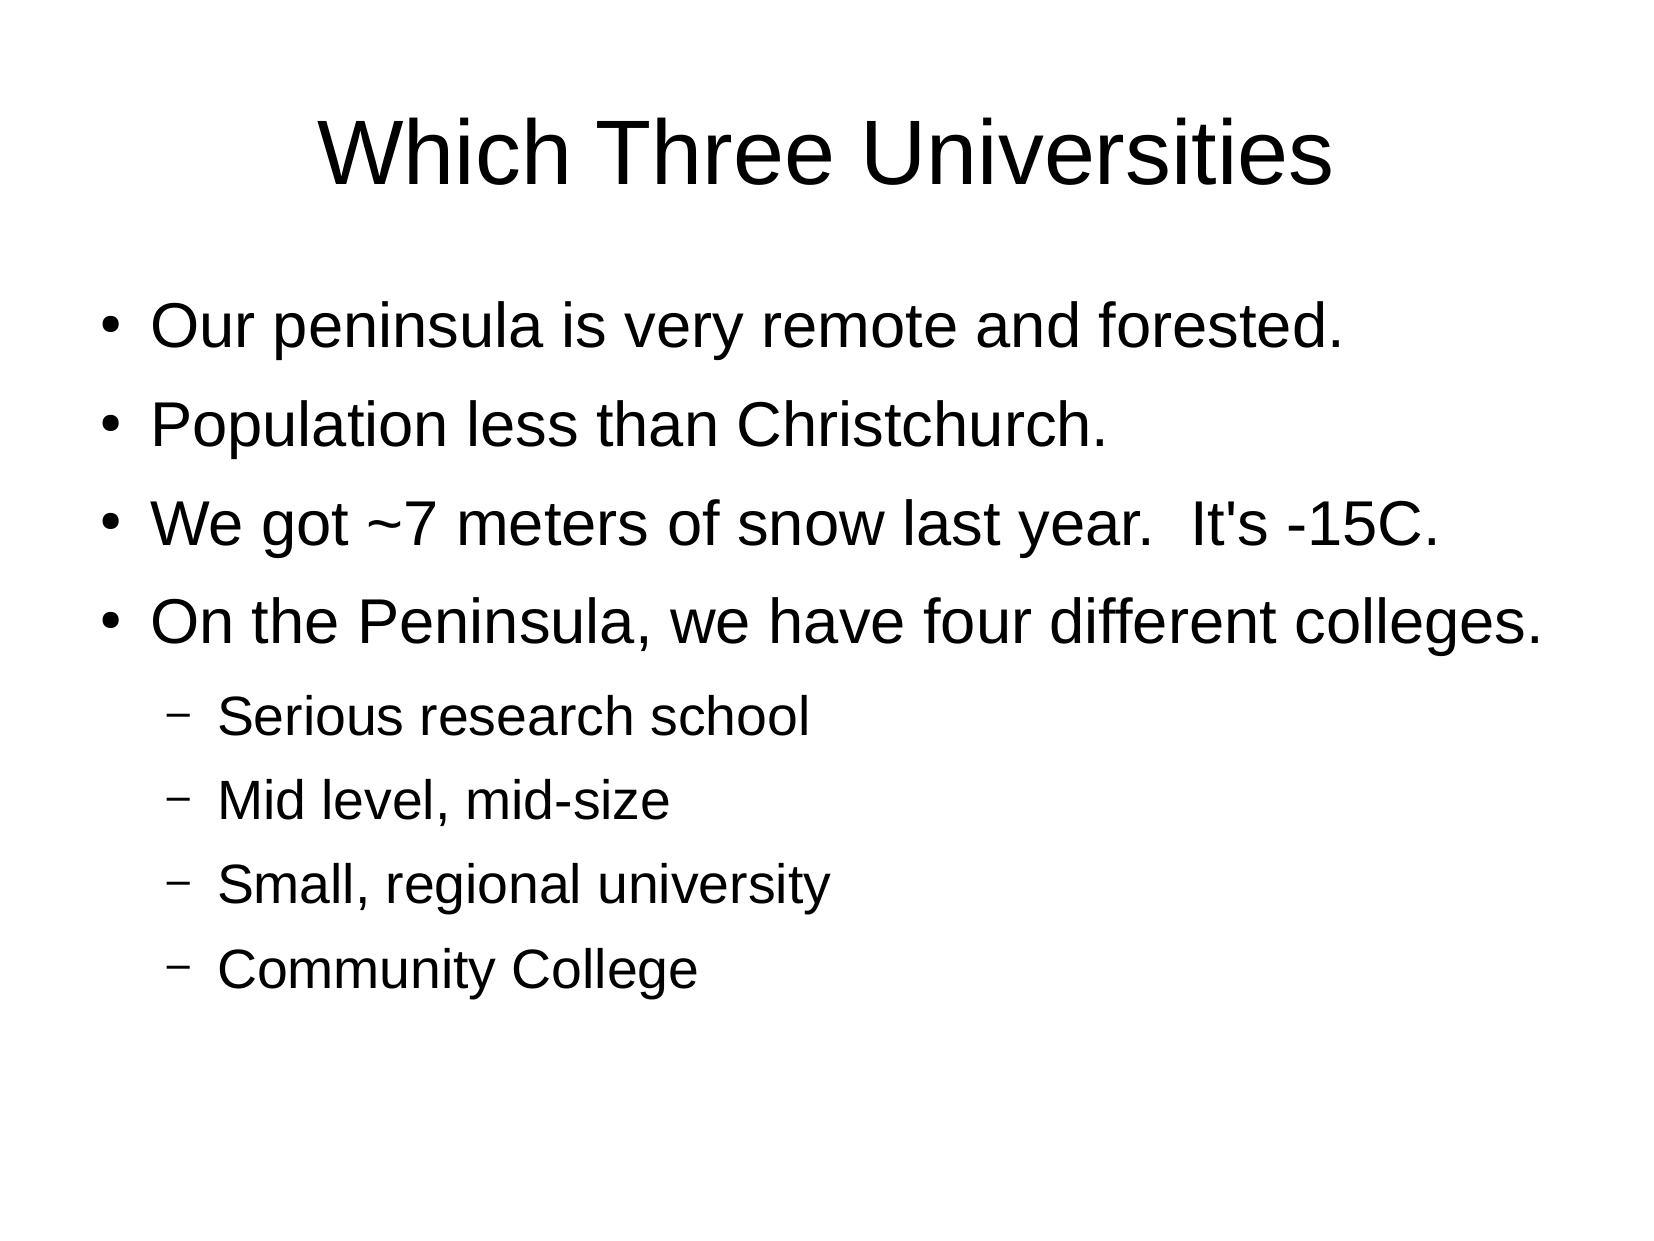

# Which Three Universities
Our peninsula is very remote and forested.
Population less than Christchurch.
We got ~7 meters of snow last year. It's -15C.
On the Peninsula, we have four different colleges.
Serious research school
Mid level, mid-size
Small, regional university
Community College